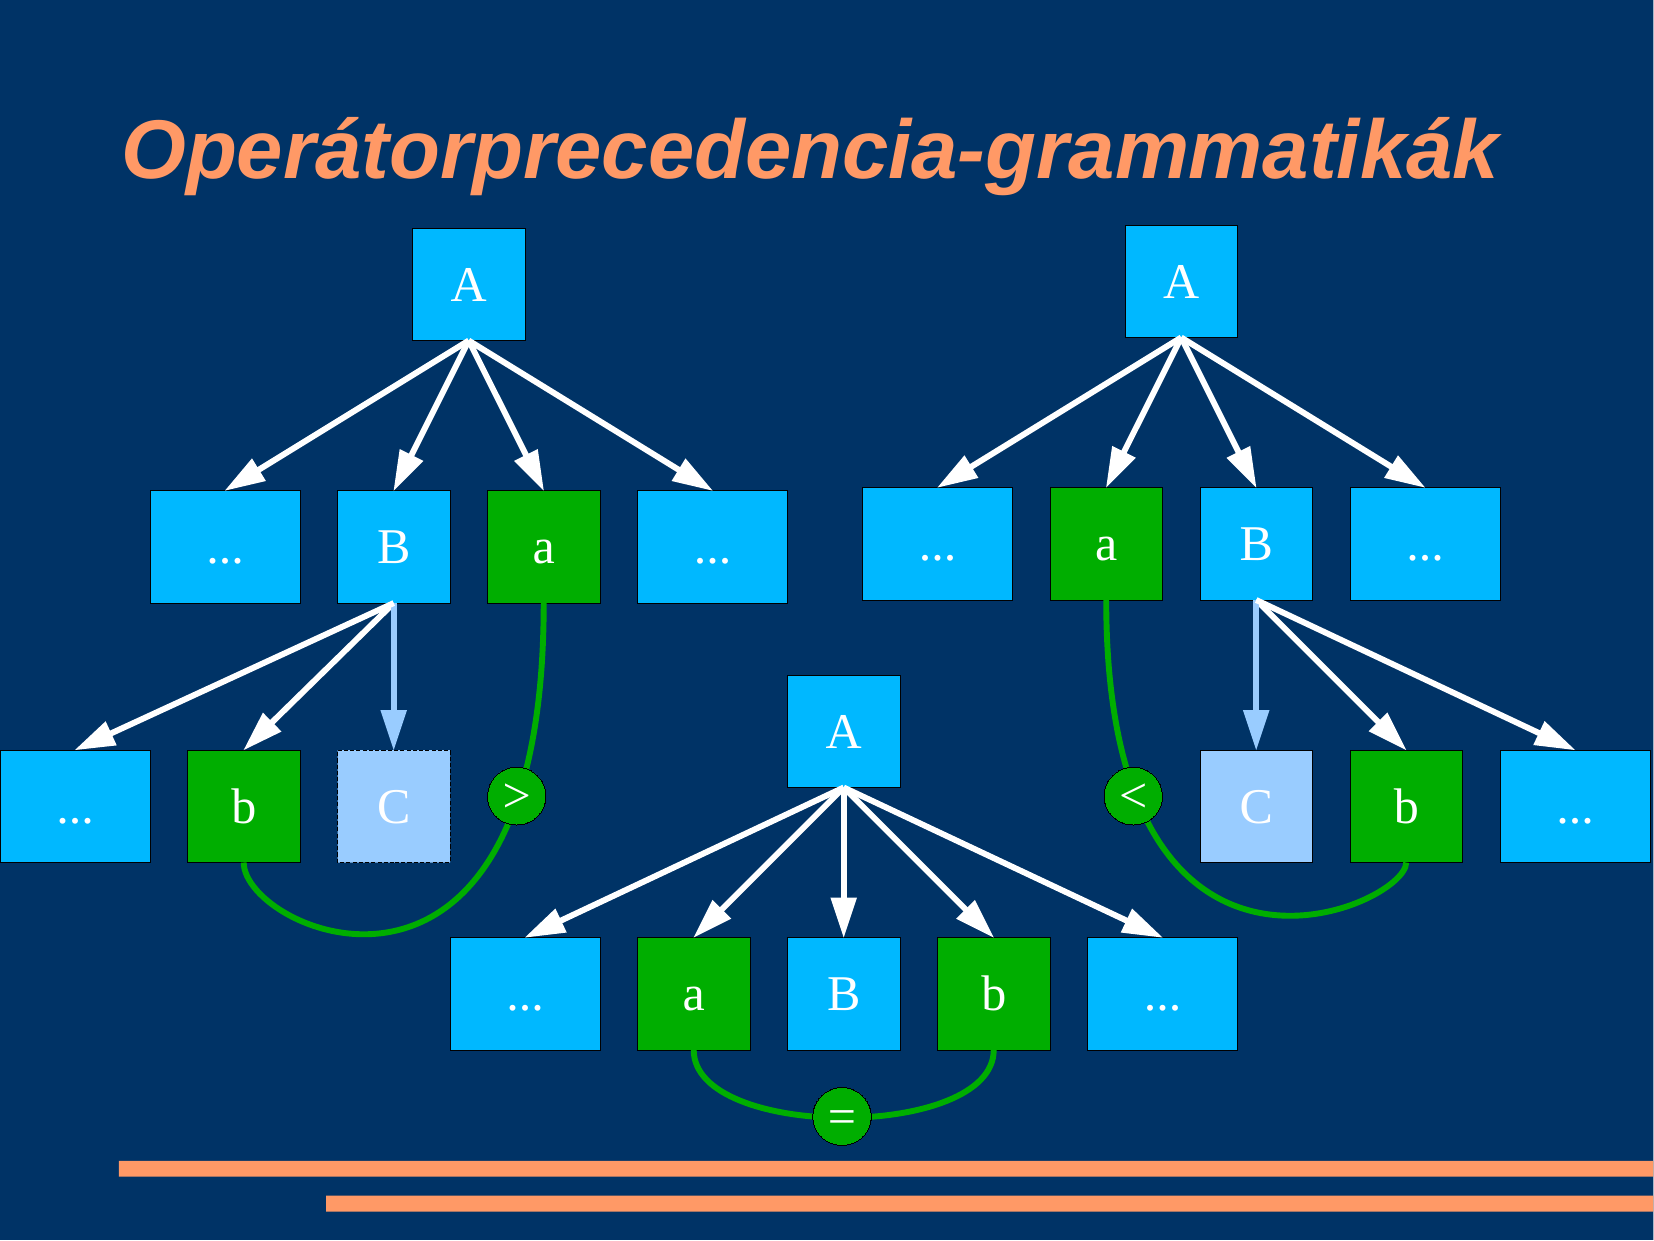

# Operátorprecedencia-grammatikák
A
A
...
a
B
...
...
B
a
...
A
...
b
C
C
b
...
>
<
...
a
B
b
...
=